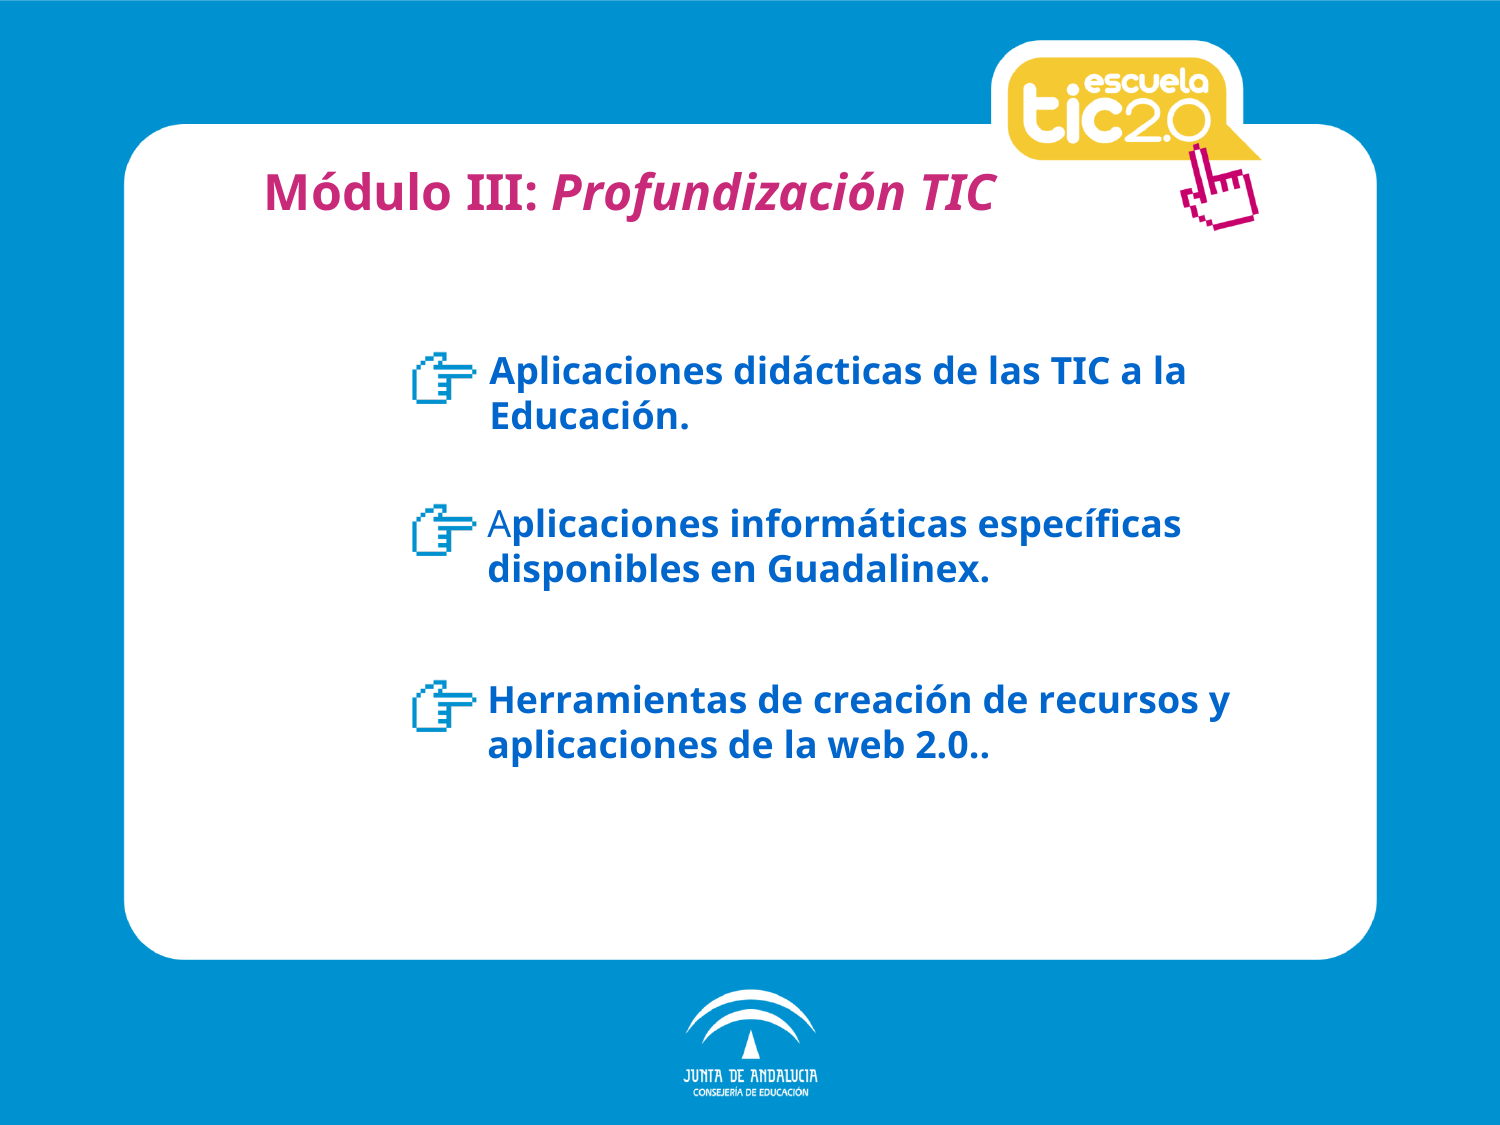

Módulo III: Profundización TIC
Aplicaciones didácticas de las TIC a la Educación.
Aplicaciones informáticas específicas disponibles en Guadalinex.
Herramientas de creación de recursos y aplicaciones de la web 2.0..